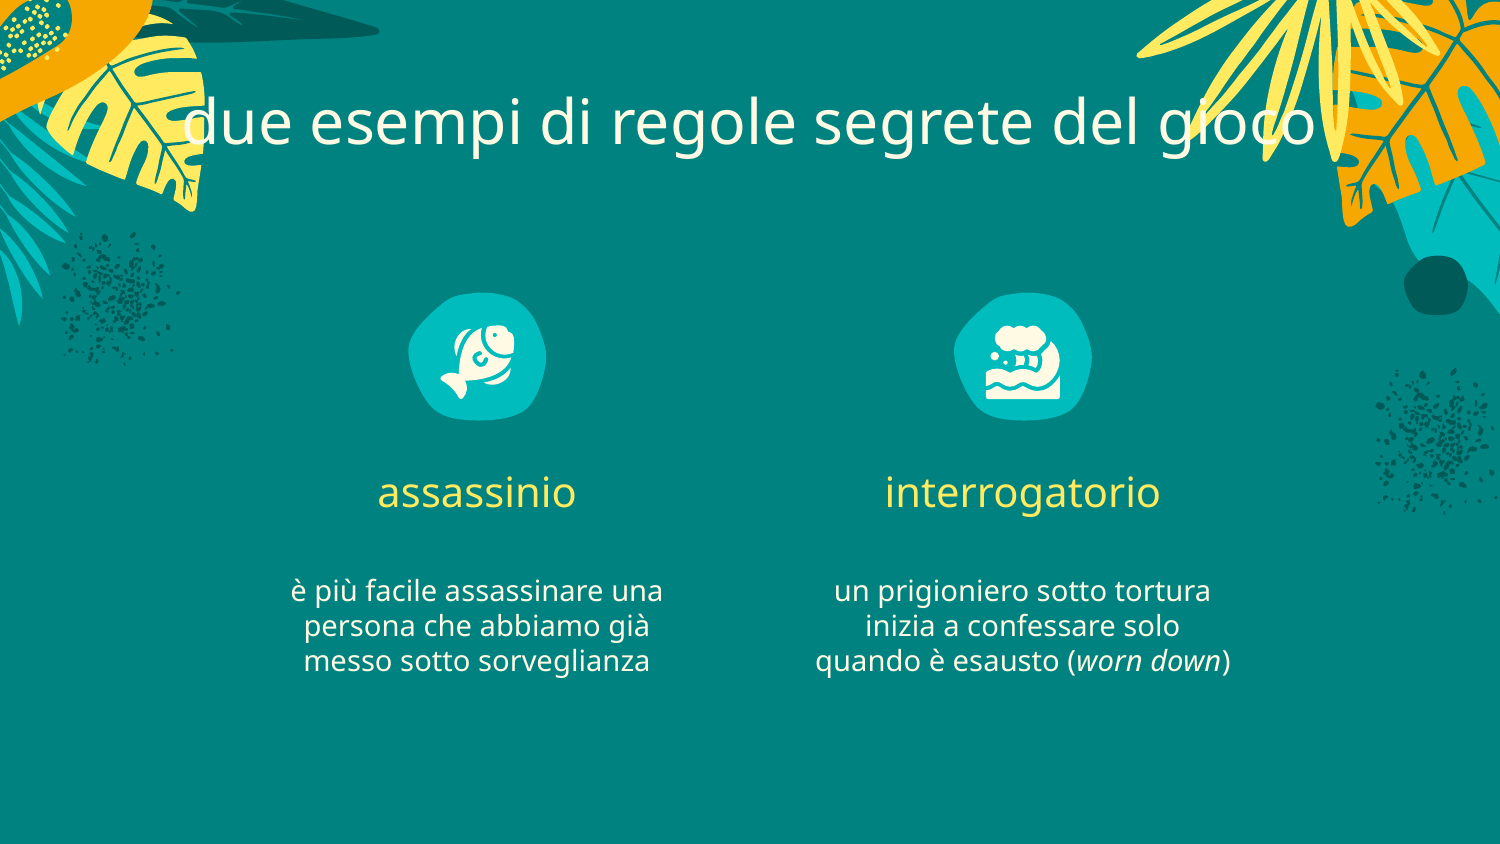

# due esempi di regole segrete del gioco
assassinio
è più facile assassinare una persona che abbiamo già messo sotto sorveglianza
interrogatorio
un prigioniero sotto tortura inizia a confessare solo quando è esausto (worn down)